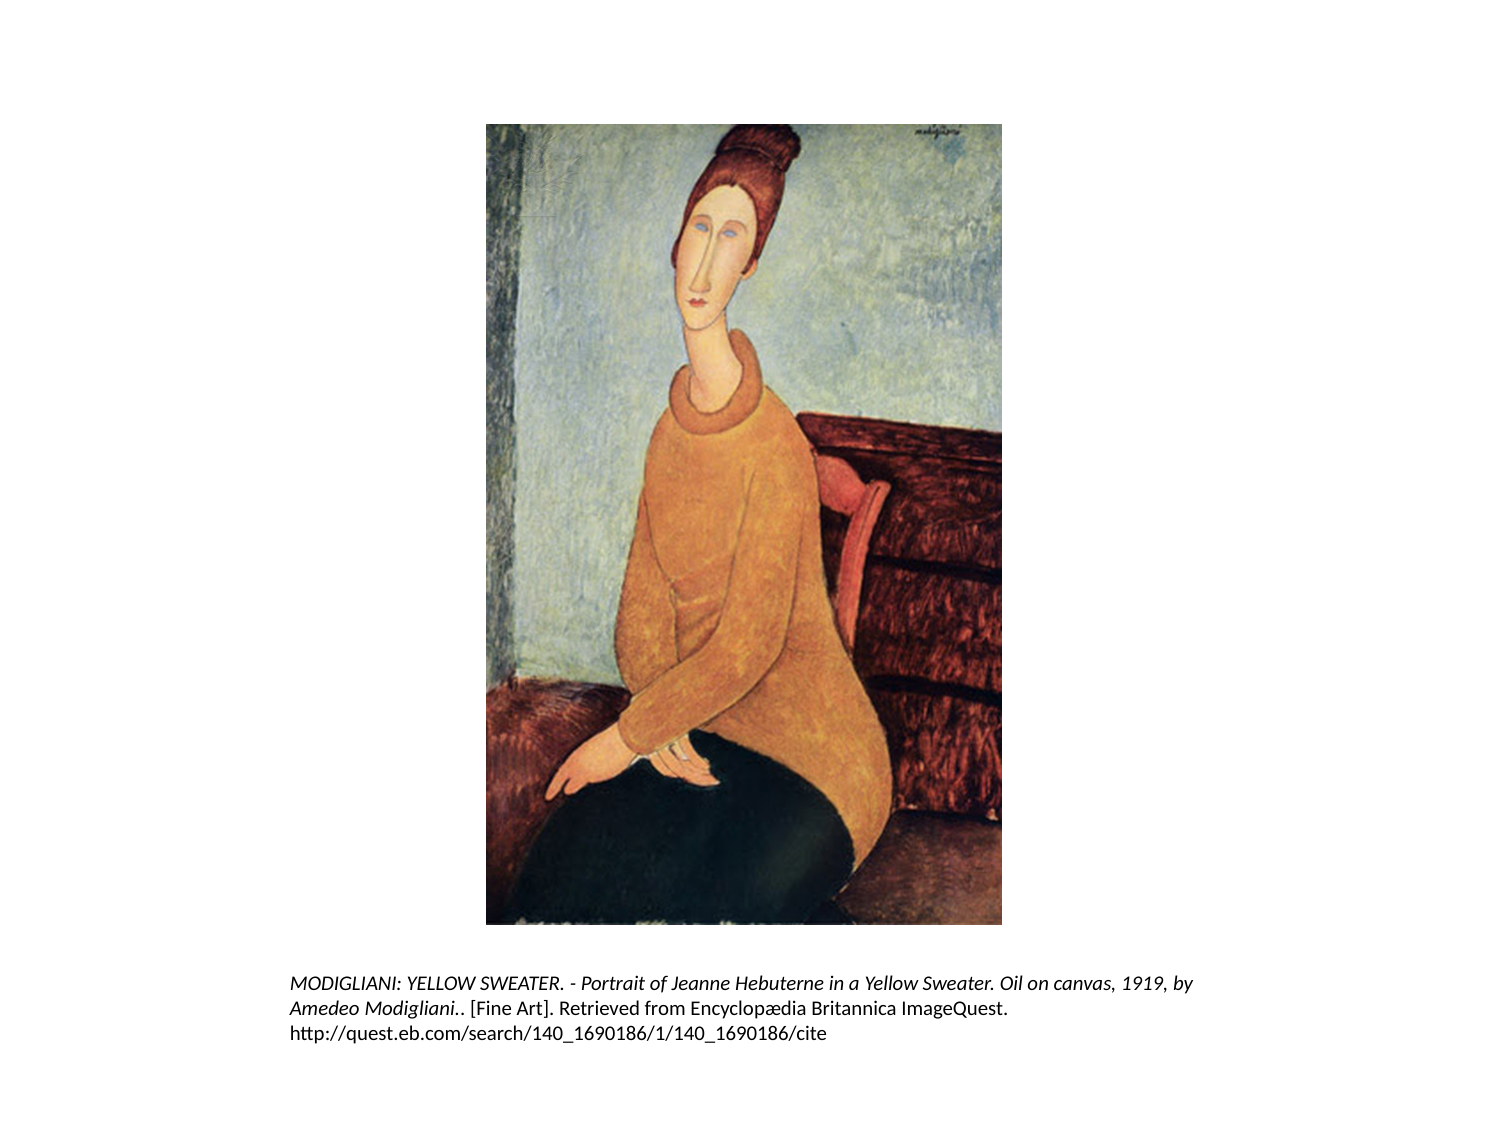

MODIGLIANI: YELLOW SWEATER. - Portrait of Jeanne Hebuterne in a Yellow Sweater. Oil on canvas, 1919, by Amedeo Modigliani.. [Fine Art]. Retrieved from Encyclopædia Britannica ImageQuest.
http://quest.eb.com/search/140_1690186/1/140_1690186/cite